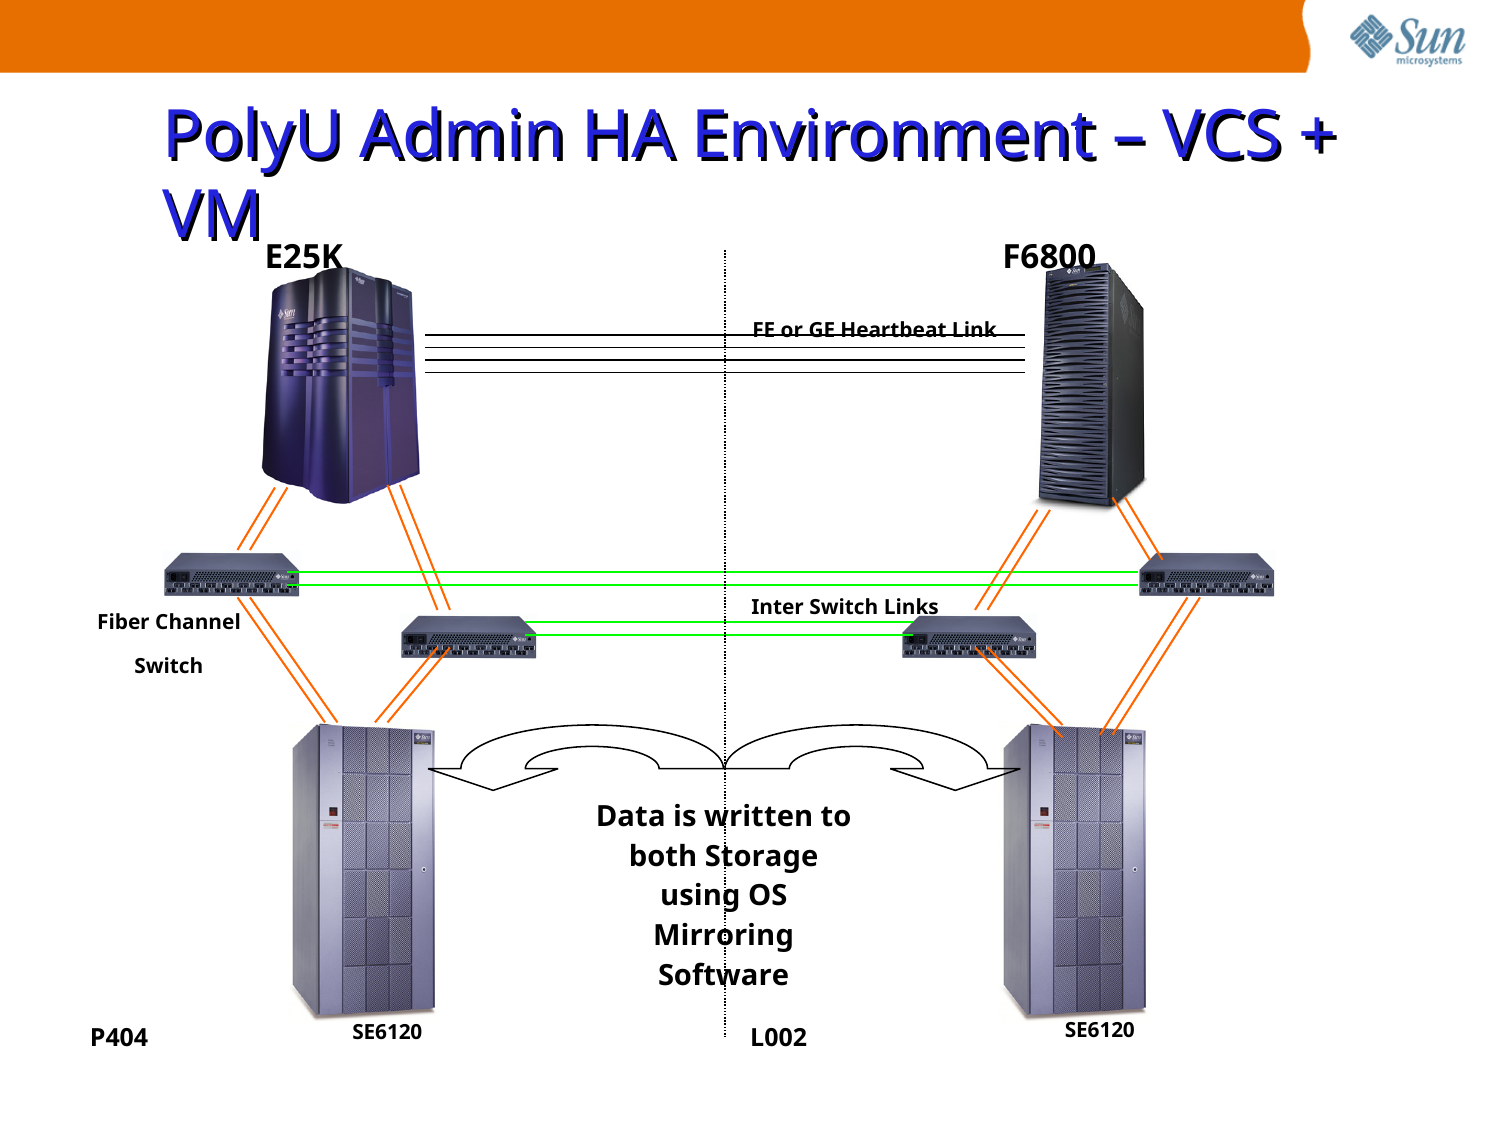

PolyU Admin HA Environment – VCS + VM
E25K
F6800
FE or GE Heartbeat Link
Inter Switch Links
Fiber Channel
Switch
Data is written to both Storage using OS Mirroring Software
SE6120
SE6120
P404
L002